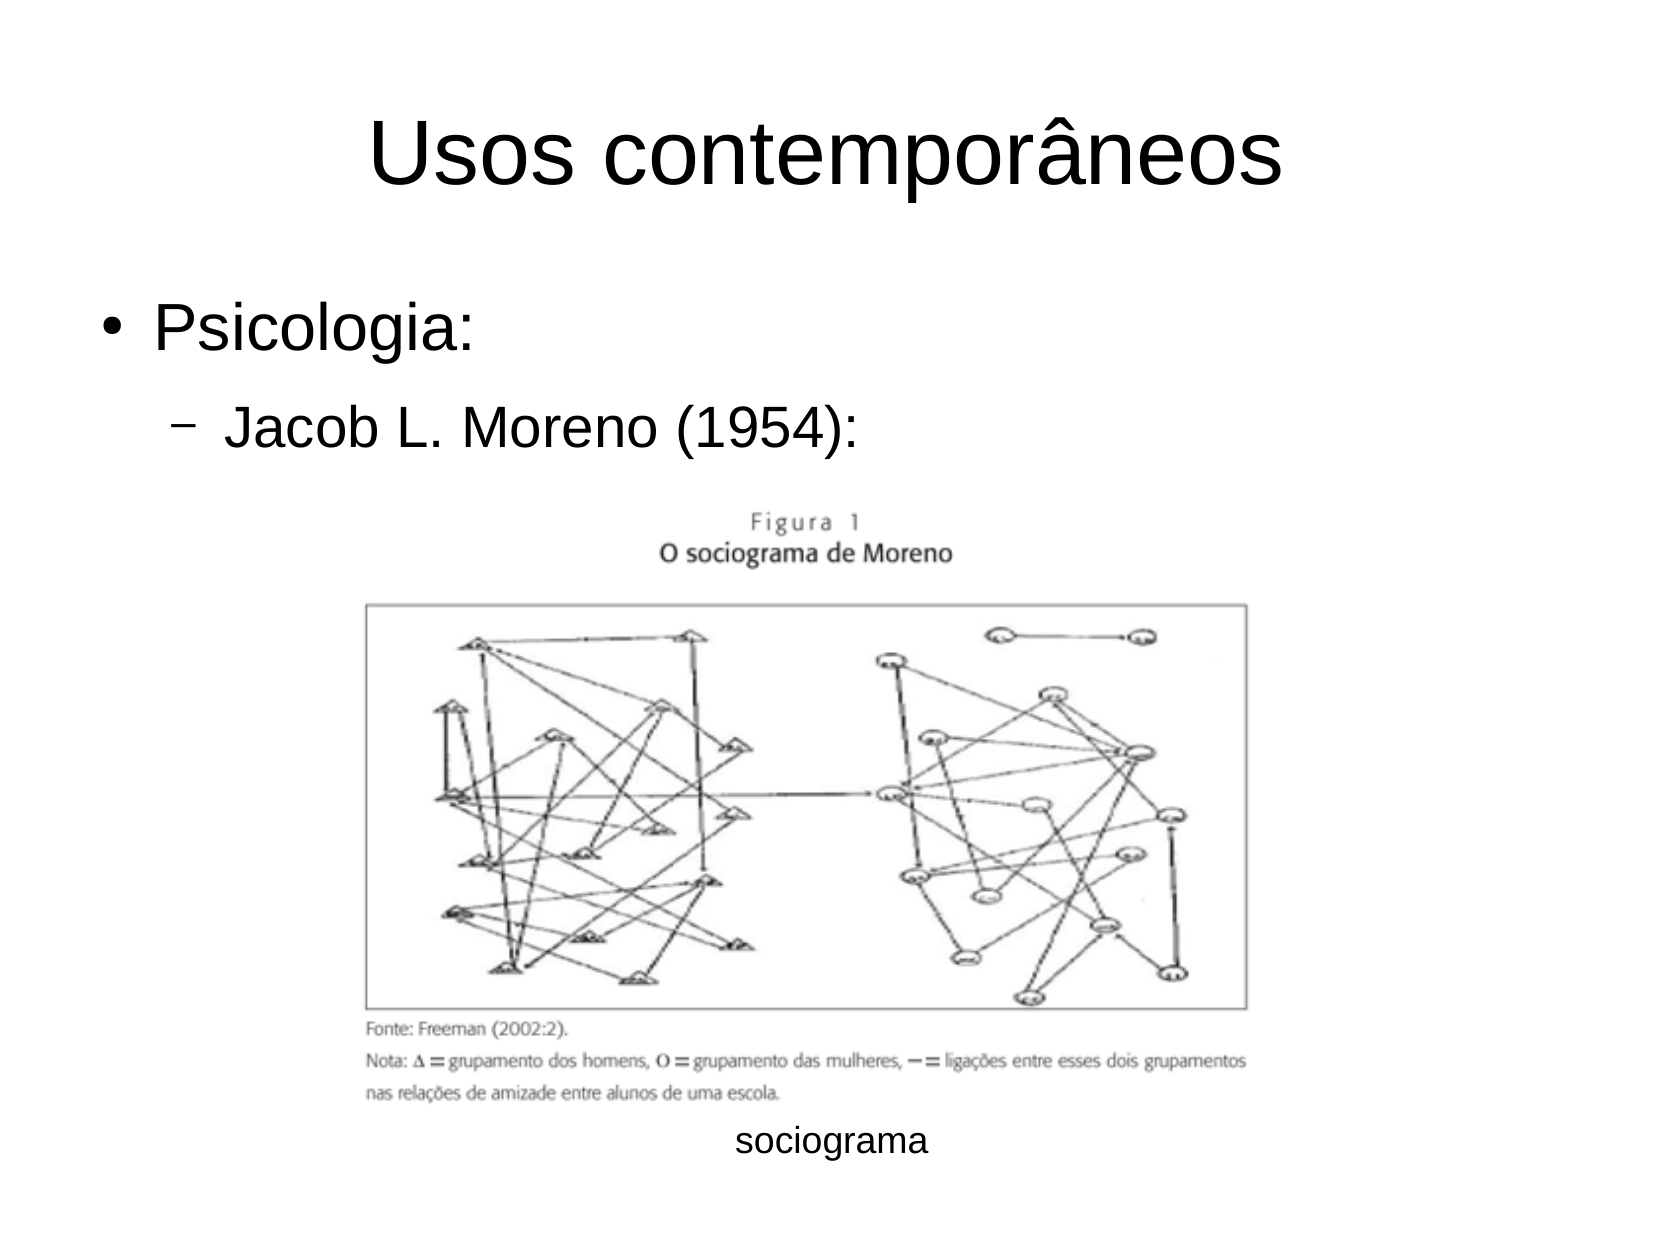

# Usos contemporâneos
Psicologia:
Jacob L. Moreno (1954):
sociograma